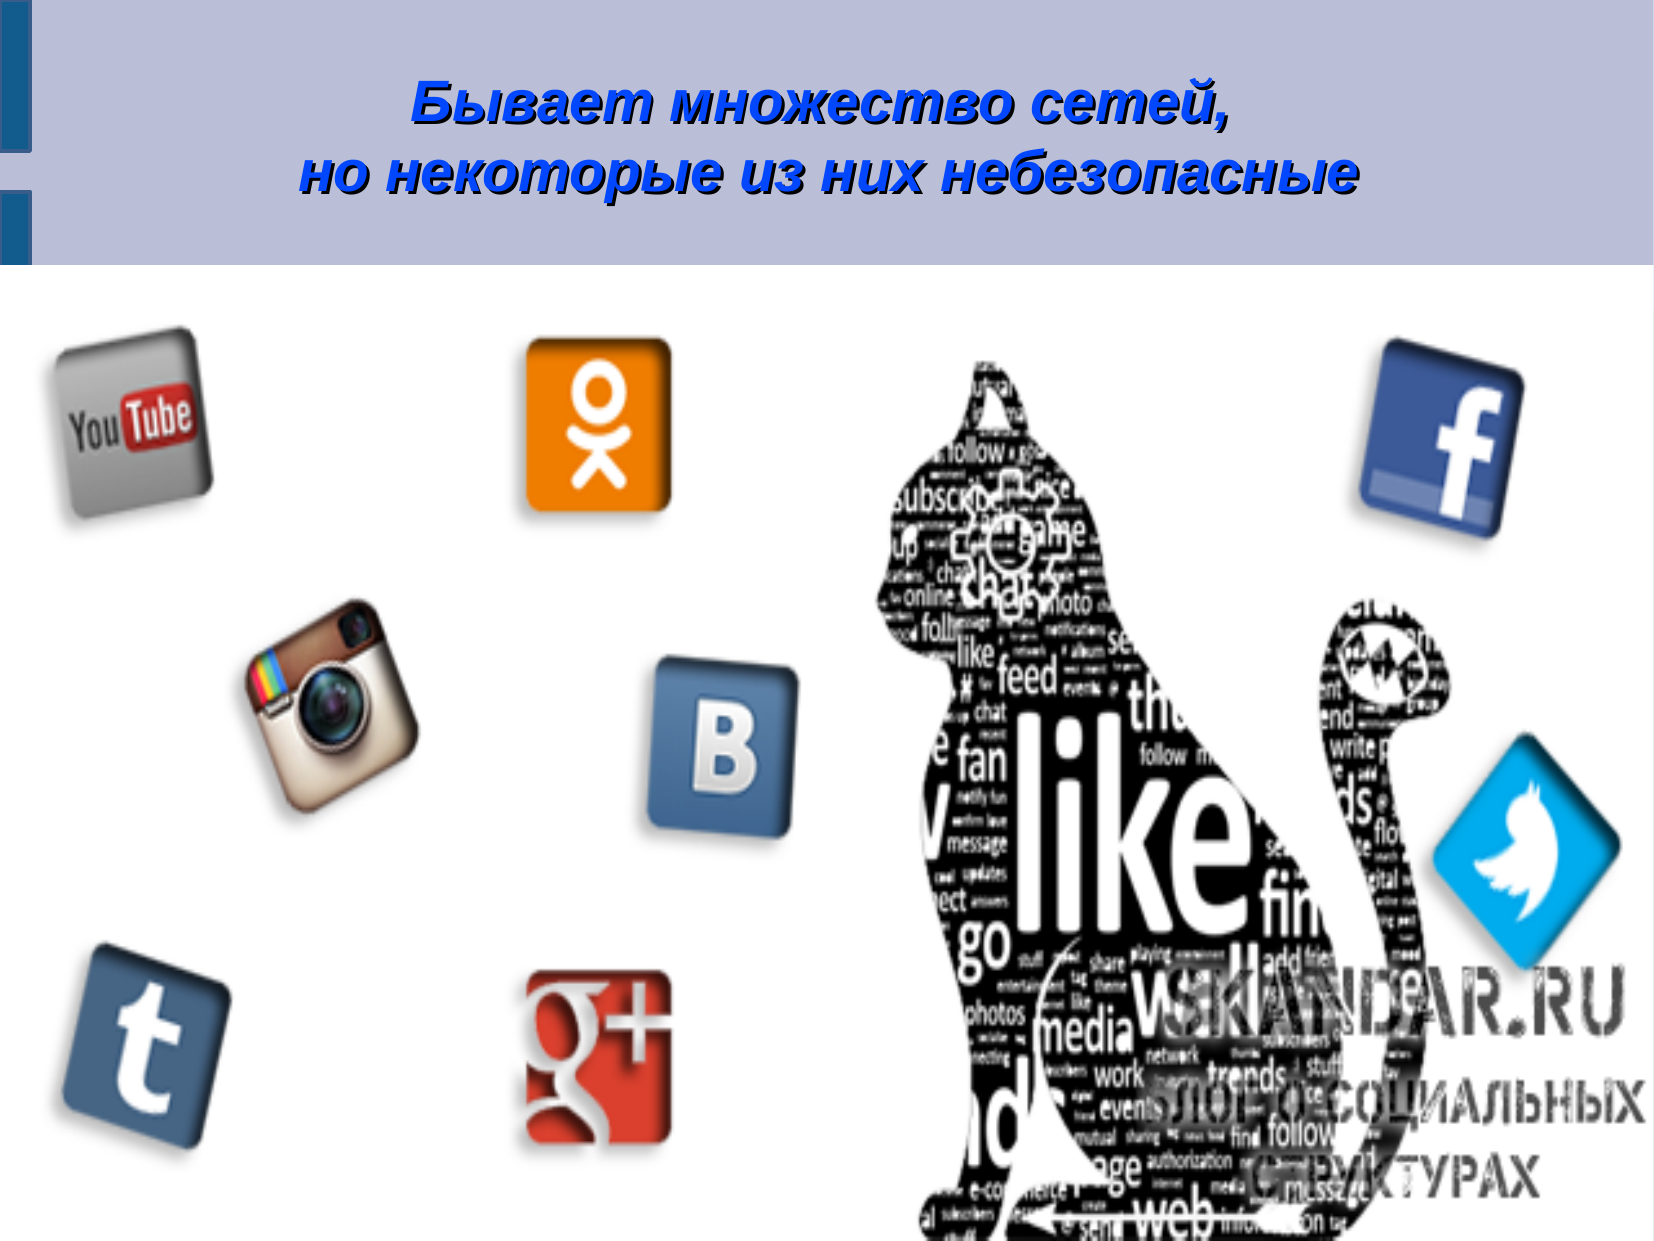

# Бывает множество сетей, но некоторые из них небезопасные